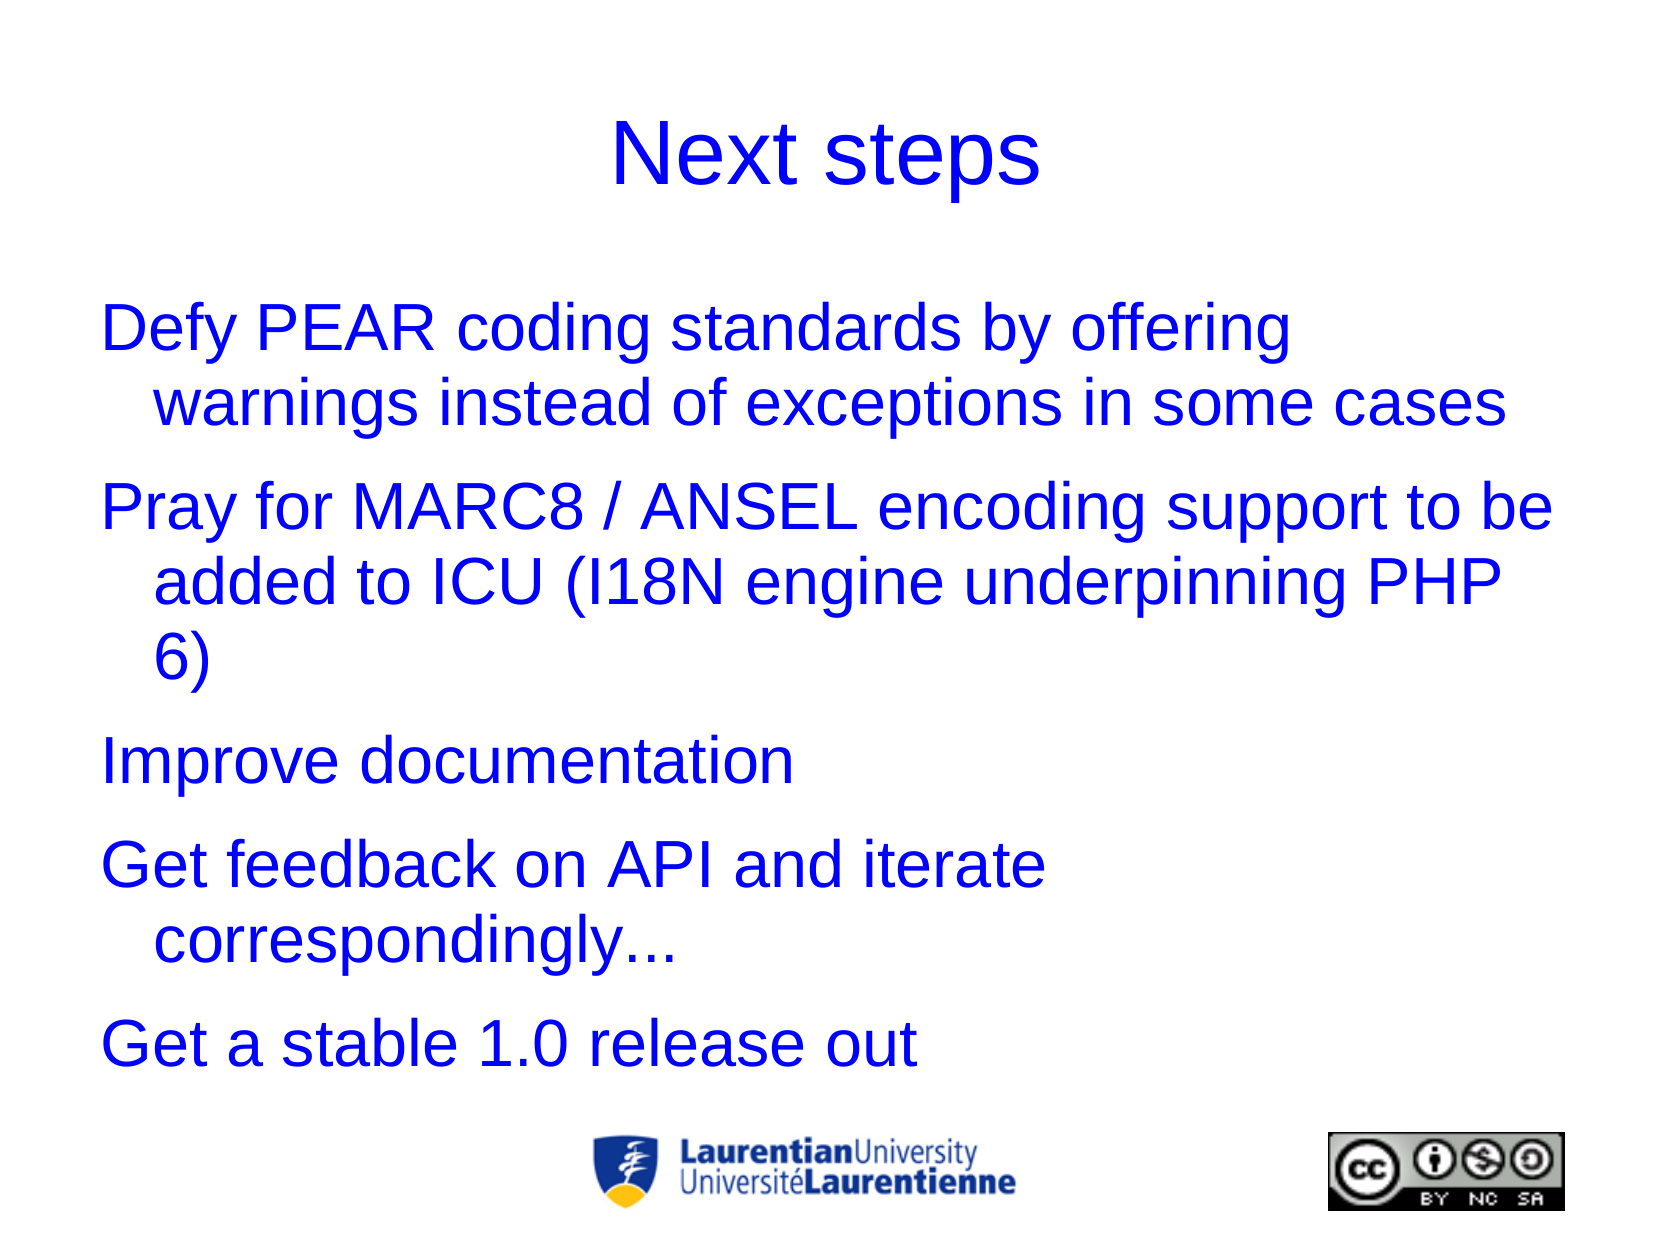

# Next steps
Defy PEAR coding standards by offering warnings instead of exceptions in some cases
Pray for MARC8 / ANSEL encoding support to be added to ICU (I18N engine underpinning PHP 6)
Improve documentation
Get feedback on API and iterate correspondingly...
Get a stable 1.0 release out